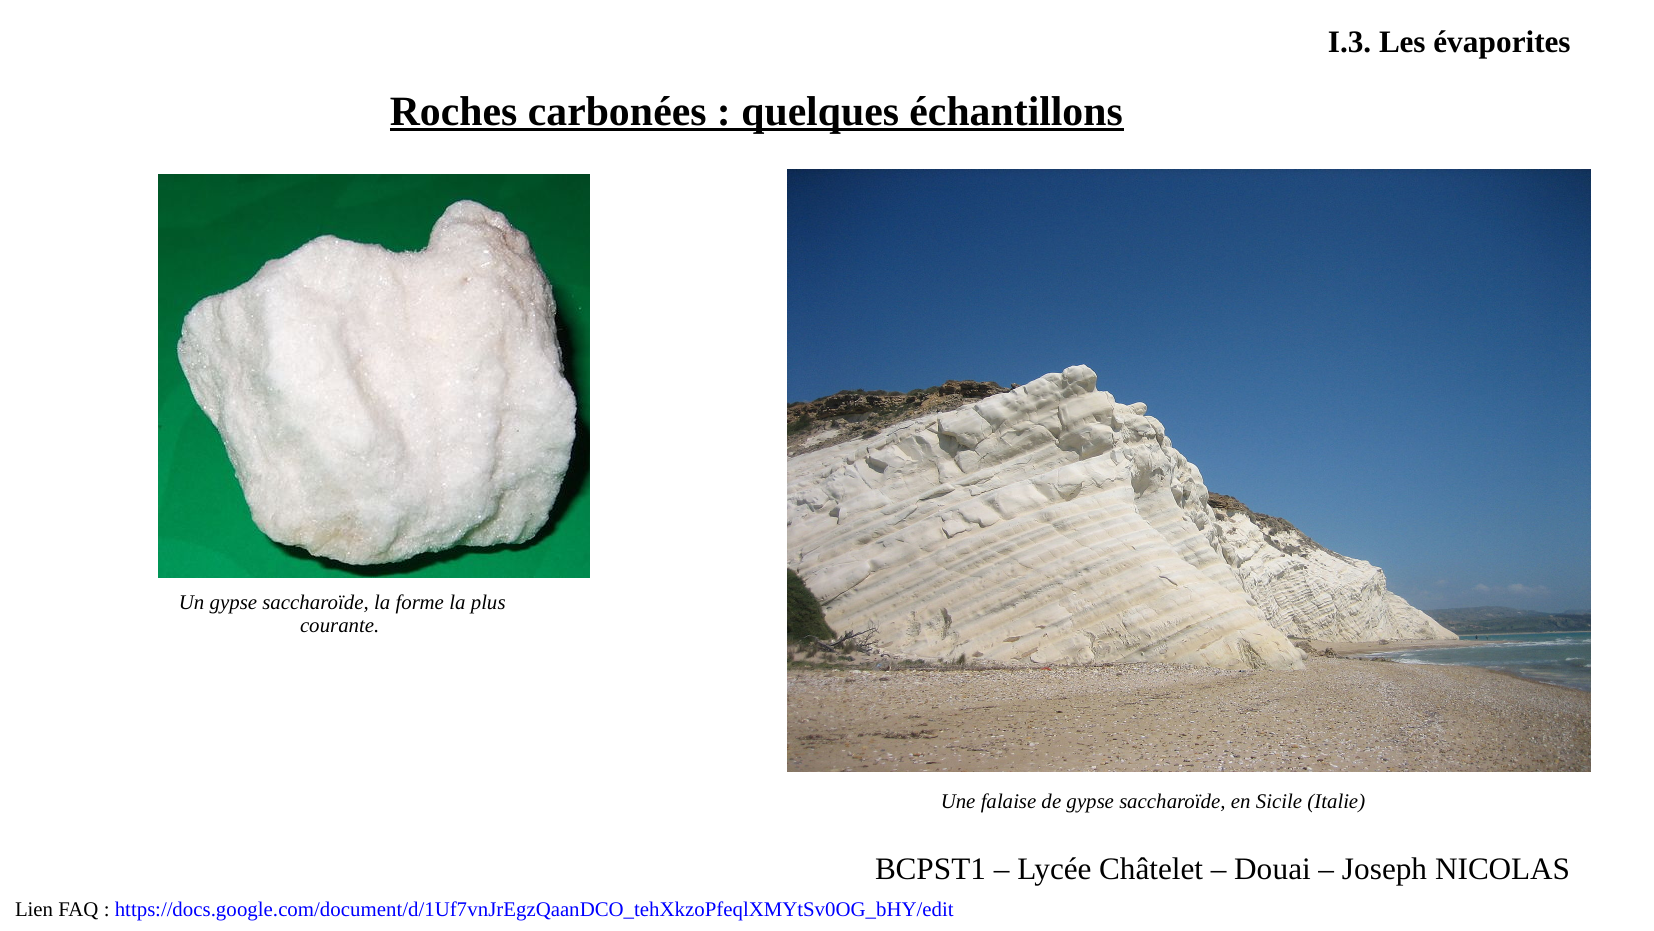

I.3. Les évaporites
				Roches carbonées : quelques échantillons
Un gypse saccharoïde, la forme la plus courante.
Une falaise de gypse saccharoïde, en Sicile (Italie)
BCPST1 – Lycée Châtelet – Douai – Joseph NICOLAS
Lien FAQ : https://docs.google.com/document/d/1Uf7vnJrEgzQaanDCO_tehXkzoPfeqlXMYtSv0OG_bHY/edit